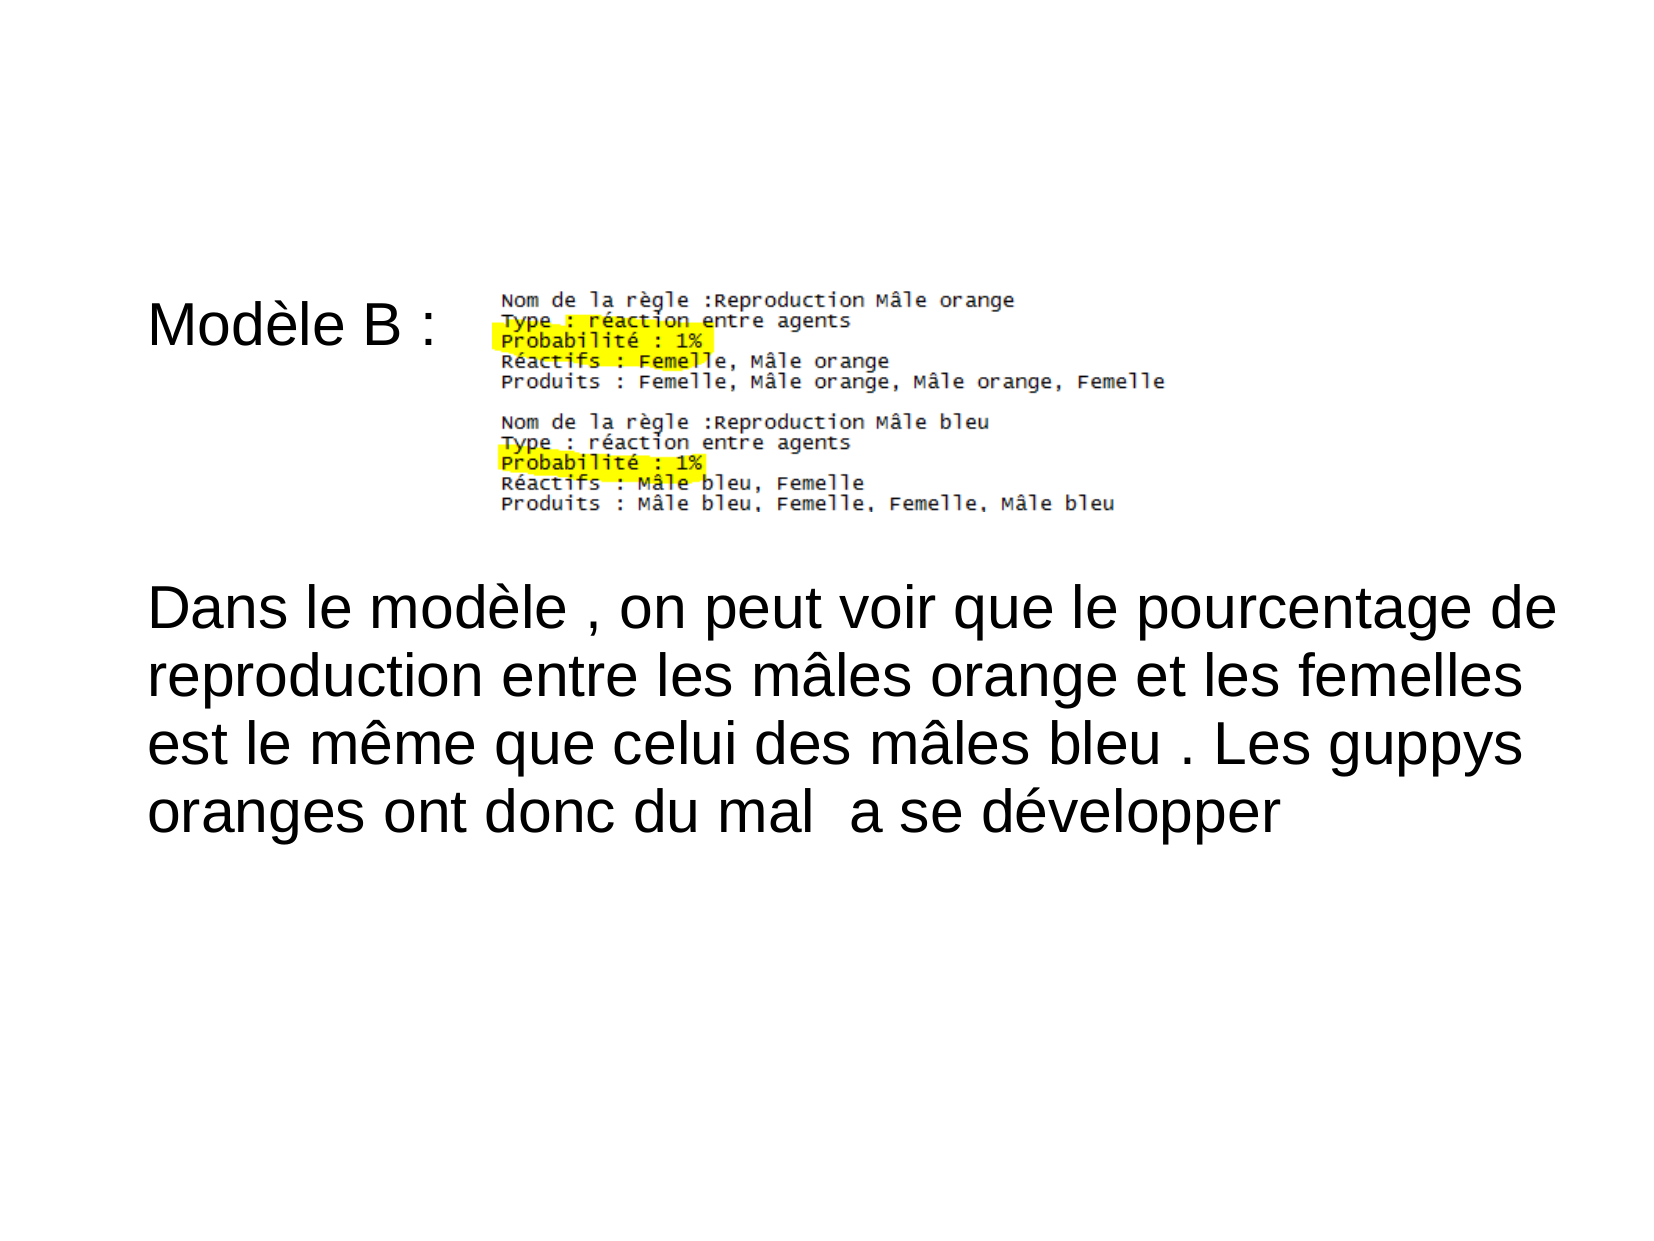

# Modèle B :
Dans le modèle , on peut voir que le pourcentage de reproduction entre les mâles orange et les femelles est le même que celui des mâles bleu . Les guppys oranges ont donc du mal a se développer